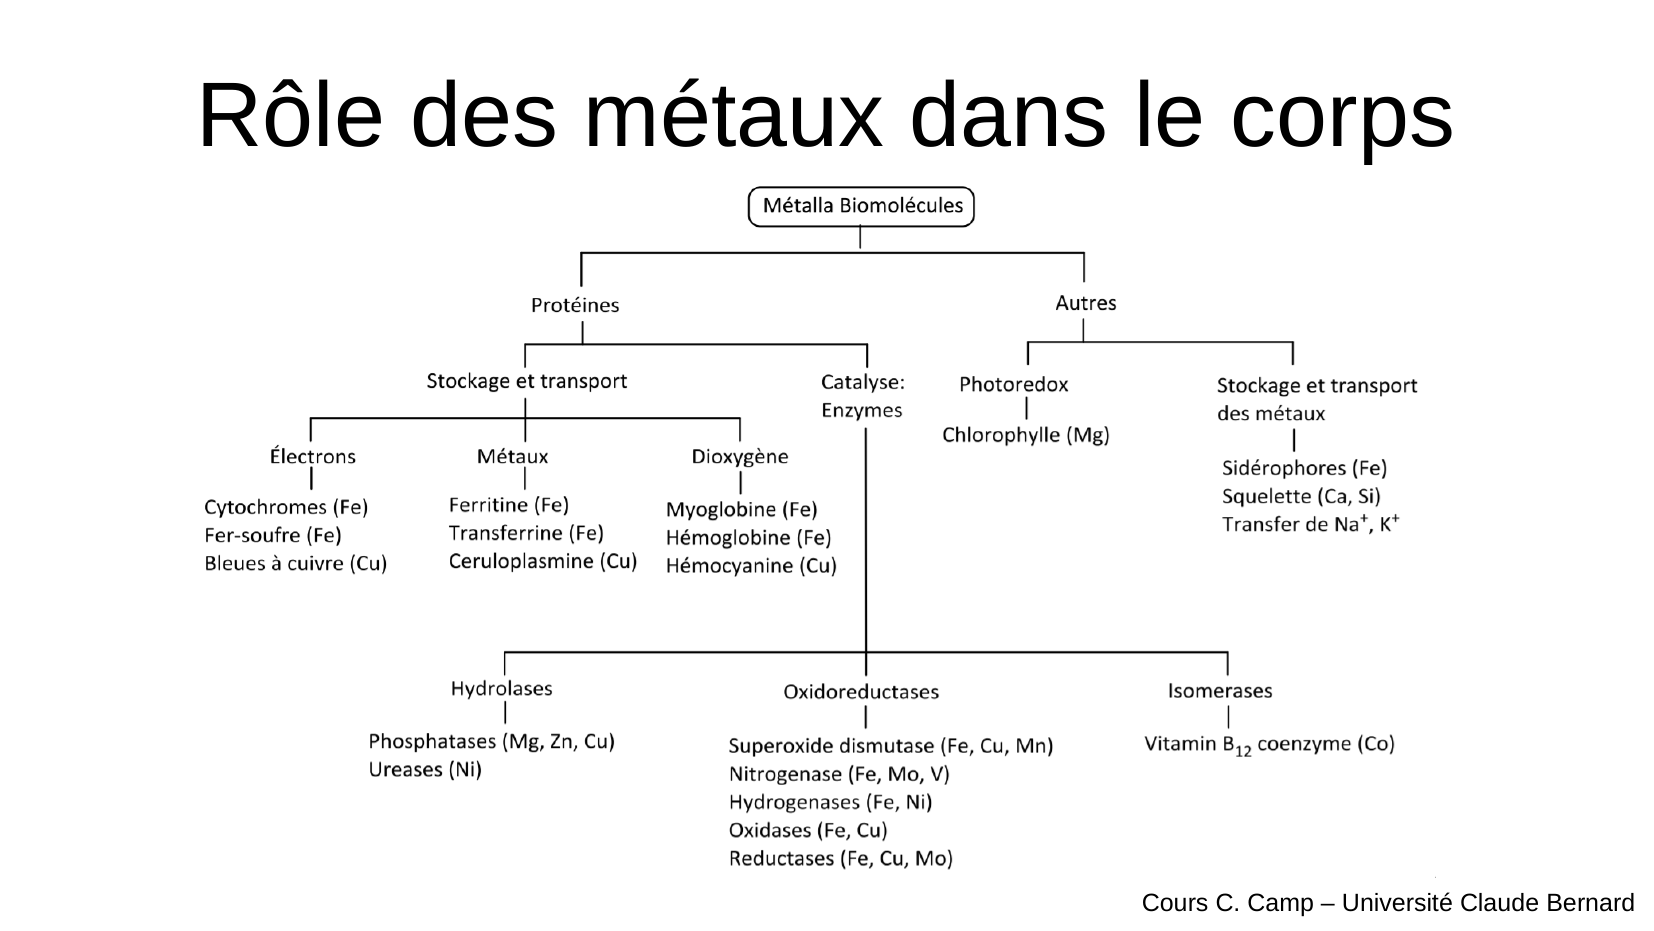

# Rôle des métaux dans le corps
Cours C. Camp – Université Claude Bernard